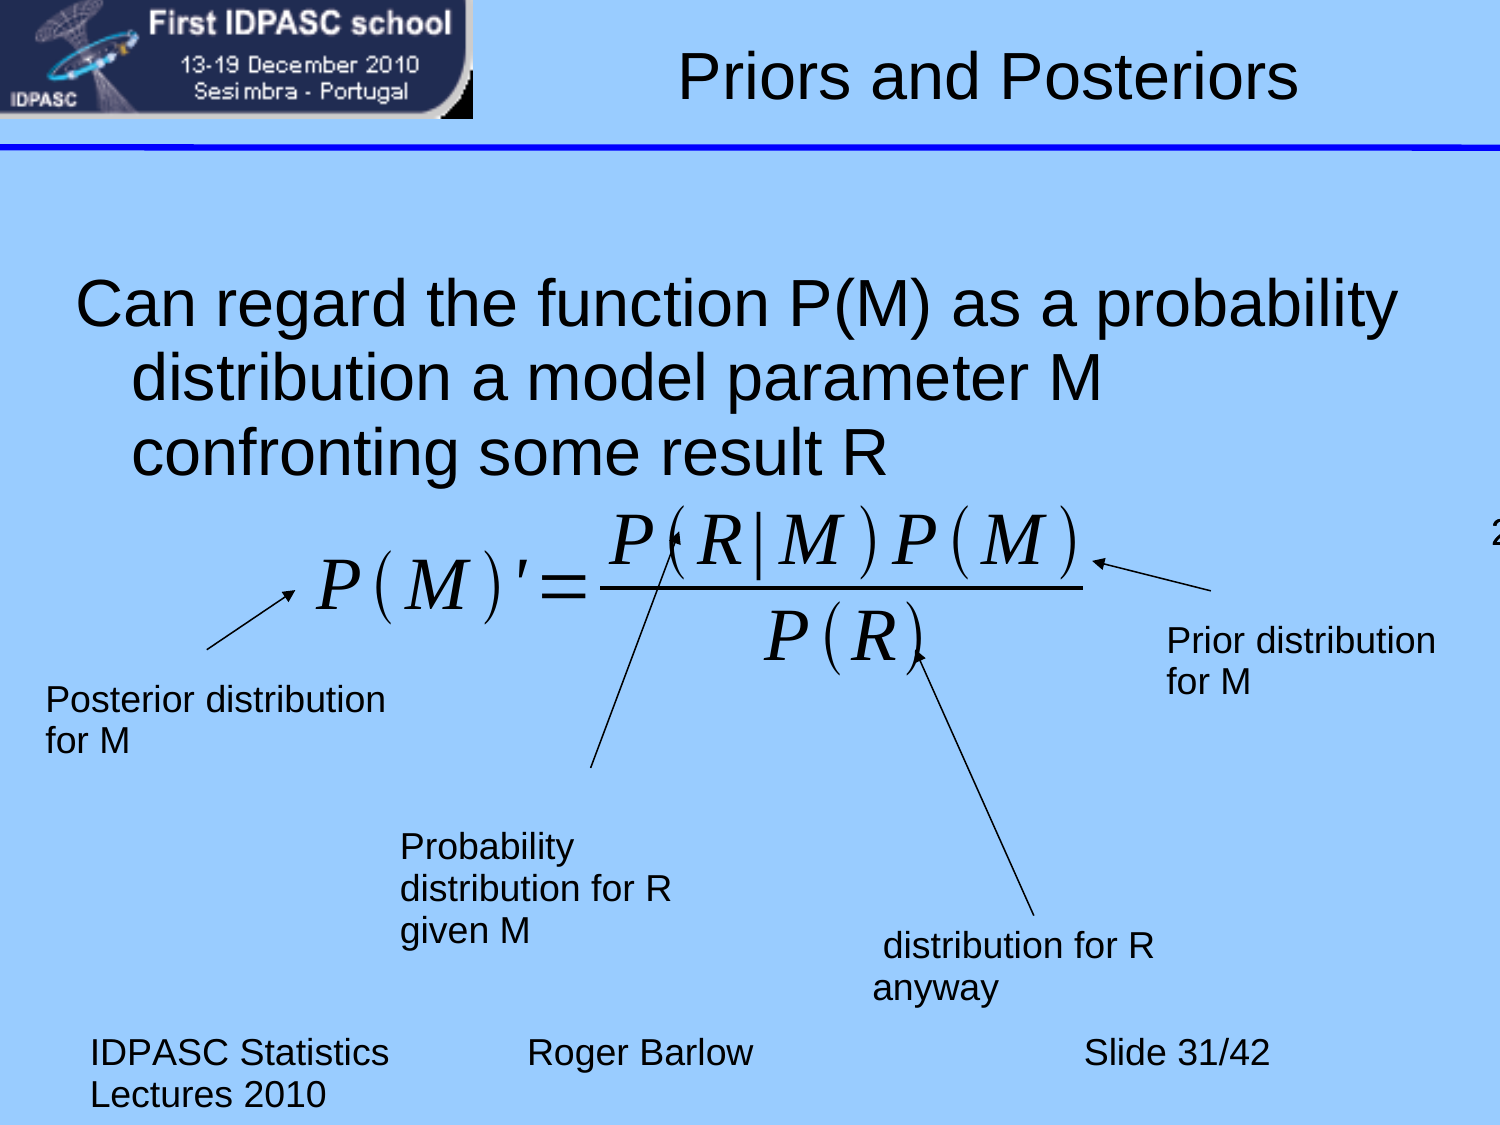

# Priors and Posteriors
Can regard the function P(M) as a probability distribution a model parameter M confronting some result R
2.30
2.30
Prior distribution for M
Posterior distribution for M
Probability distribution for R given M
 distribution for R anyway
31